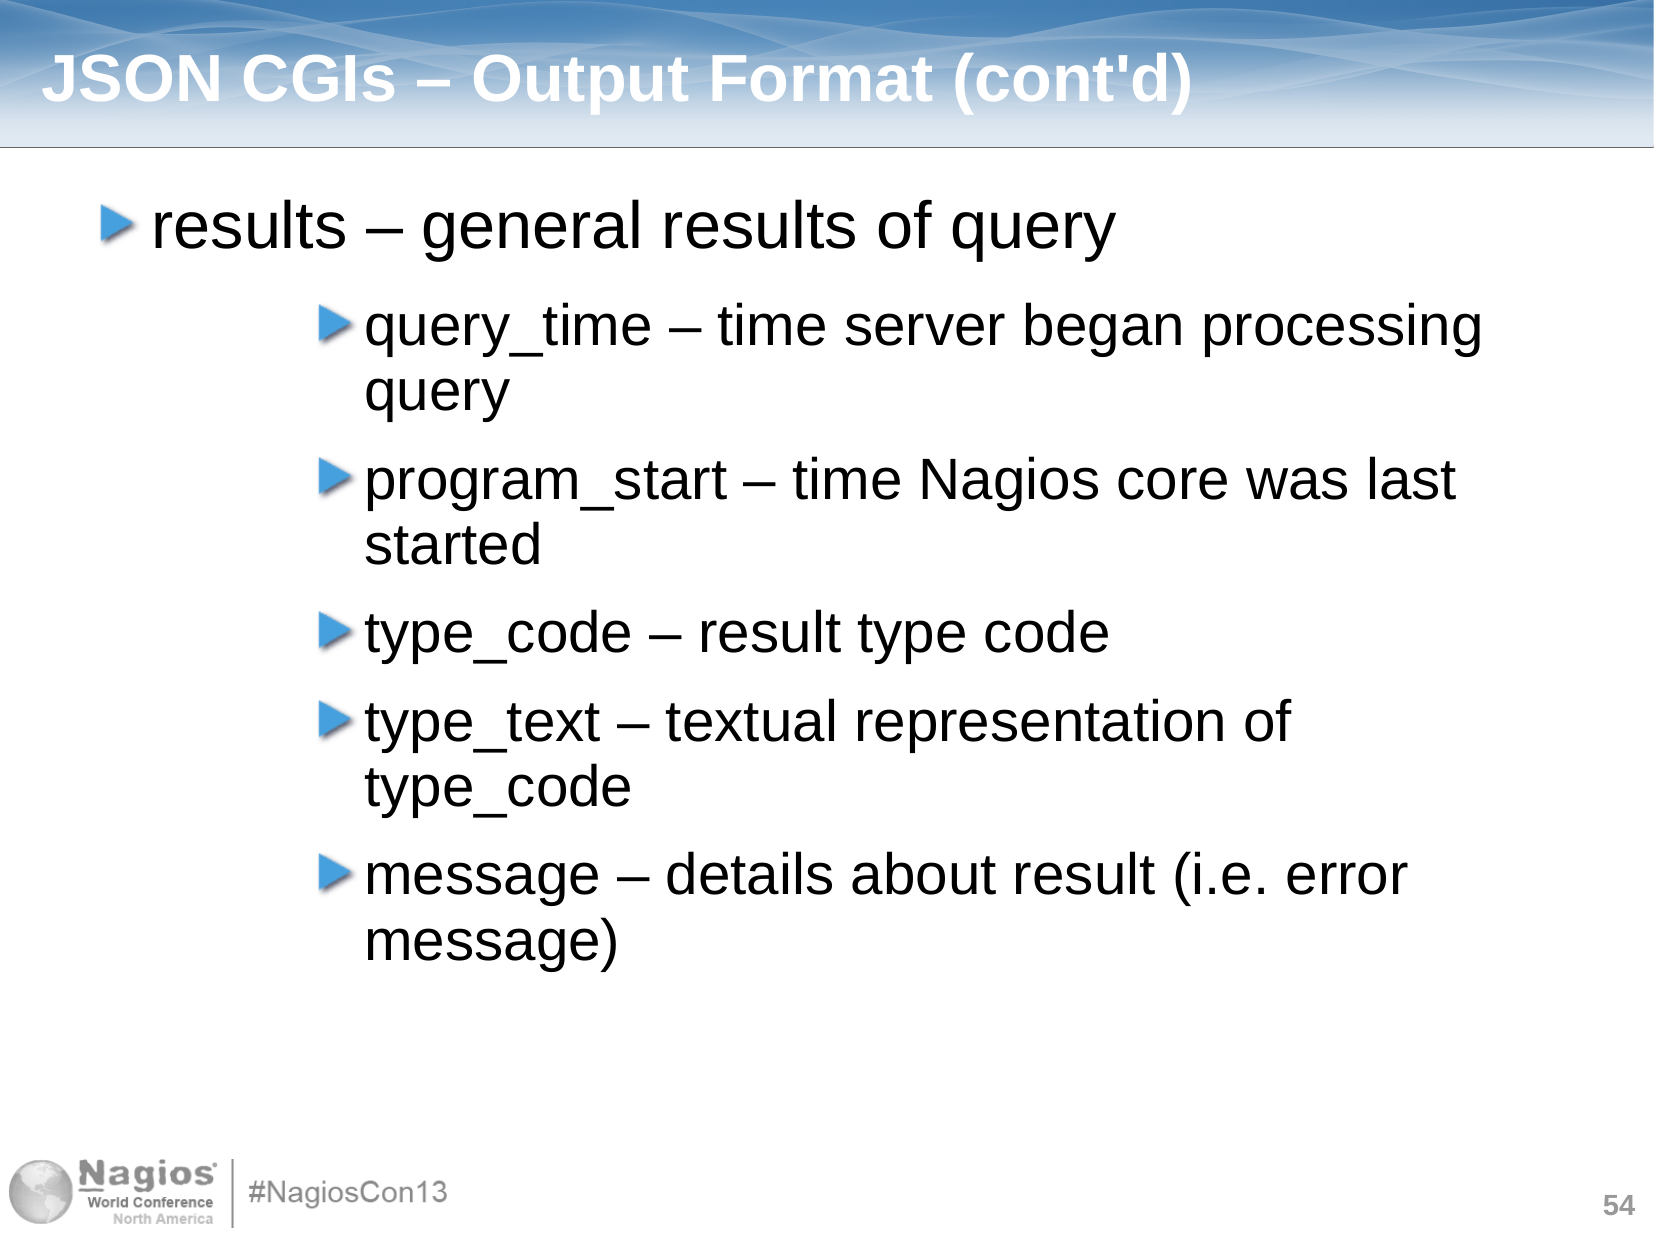

# JSON CGIs – Output Format (cont'd)
results – general results of query
query_time – time server began processing query
program_start – time Nagios core was last started
type_code – result type code
type_text – textual representation of type_code
message – details about result (i.e. error message)
54